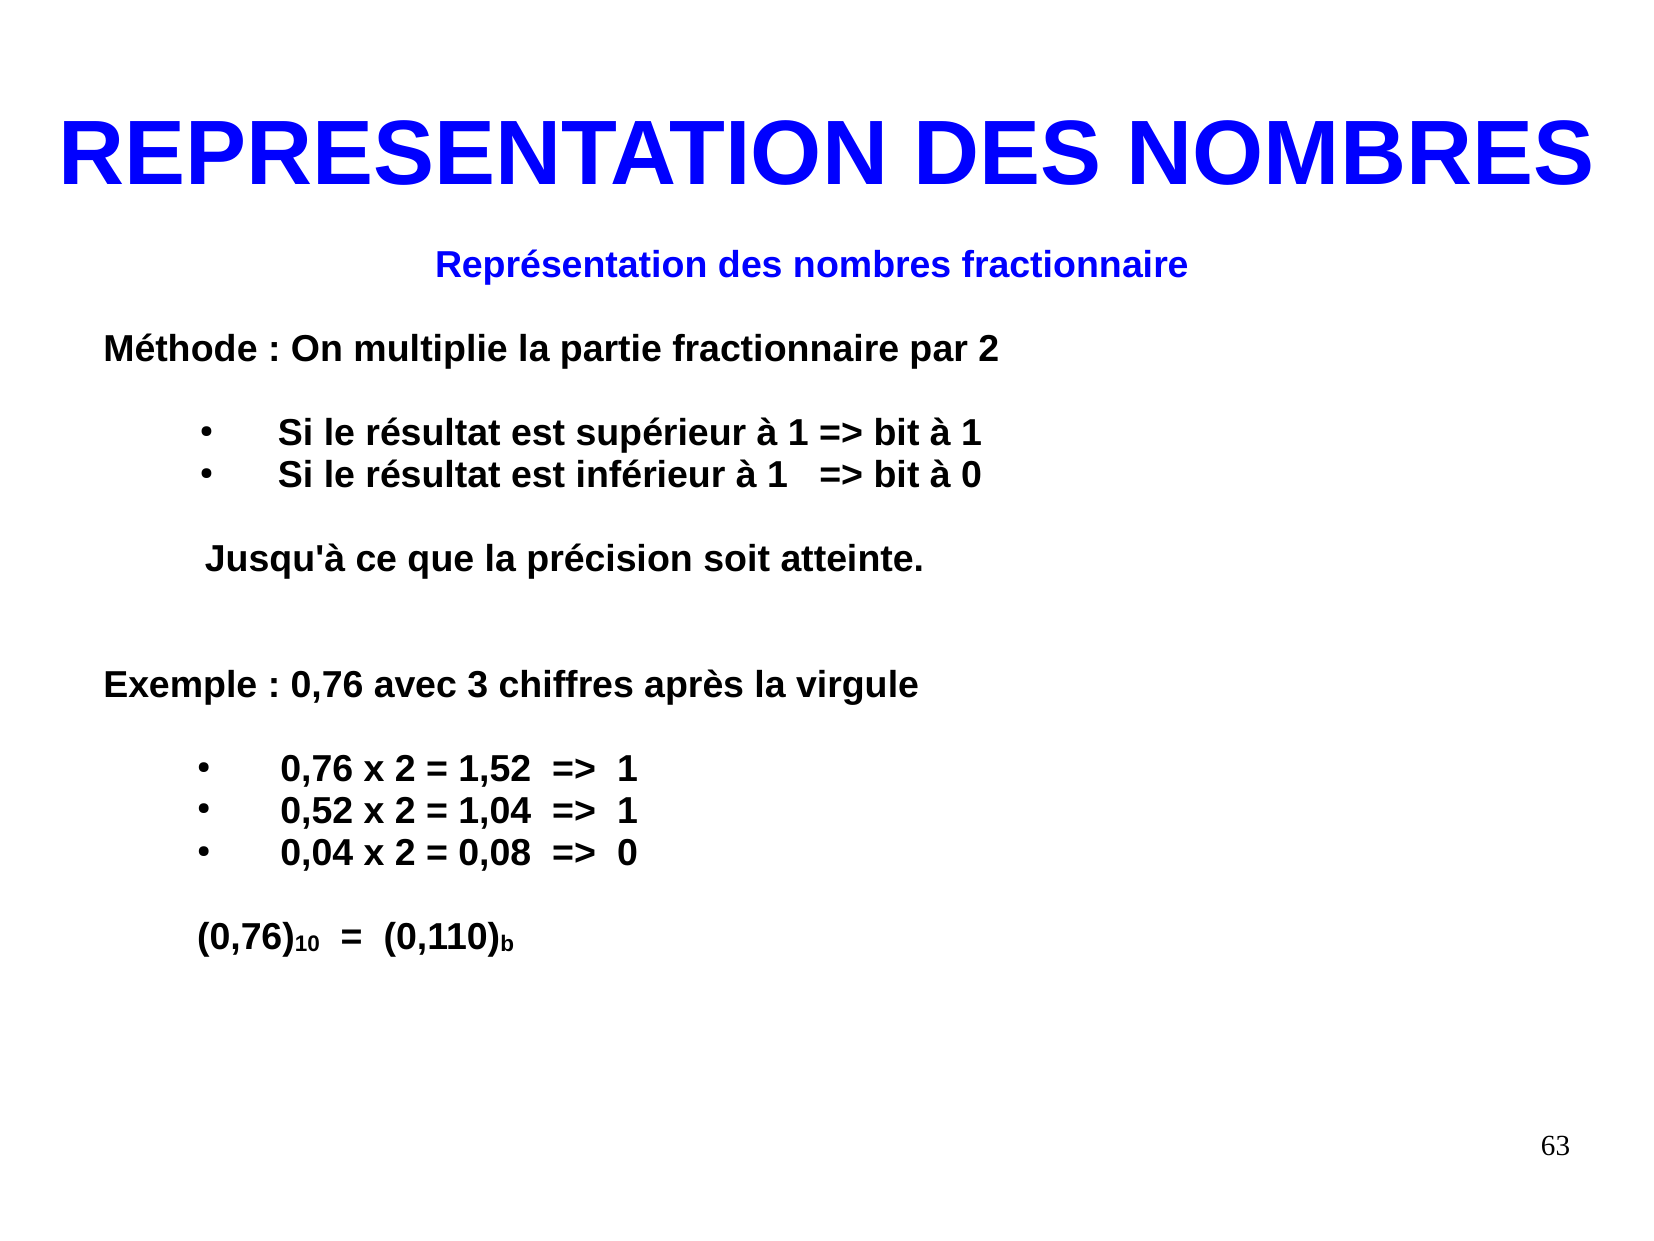

# REPRESENTATION DES NOMBRES
Représentation des nombres fractionnaire
Méthode : On multiplie la partie fractionnaire par 2
Si le résultat est supérieur à 1 => bit à 1
Si le résultat est inférieur à 1 => bit à 0
Jusqu'à ce que la précision soit atteinte.
Exemple : 0,76 avec 3 chiffres après la virgule
0,76 x 2 = 1,52 => 1
0,52 x 2 = 1,04 => 1
0,04 x 2 = 0,08 => 0
(0,76)10 = (0,110)b
63